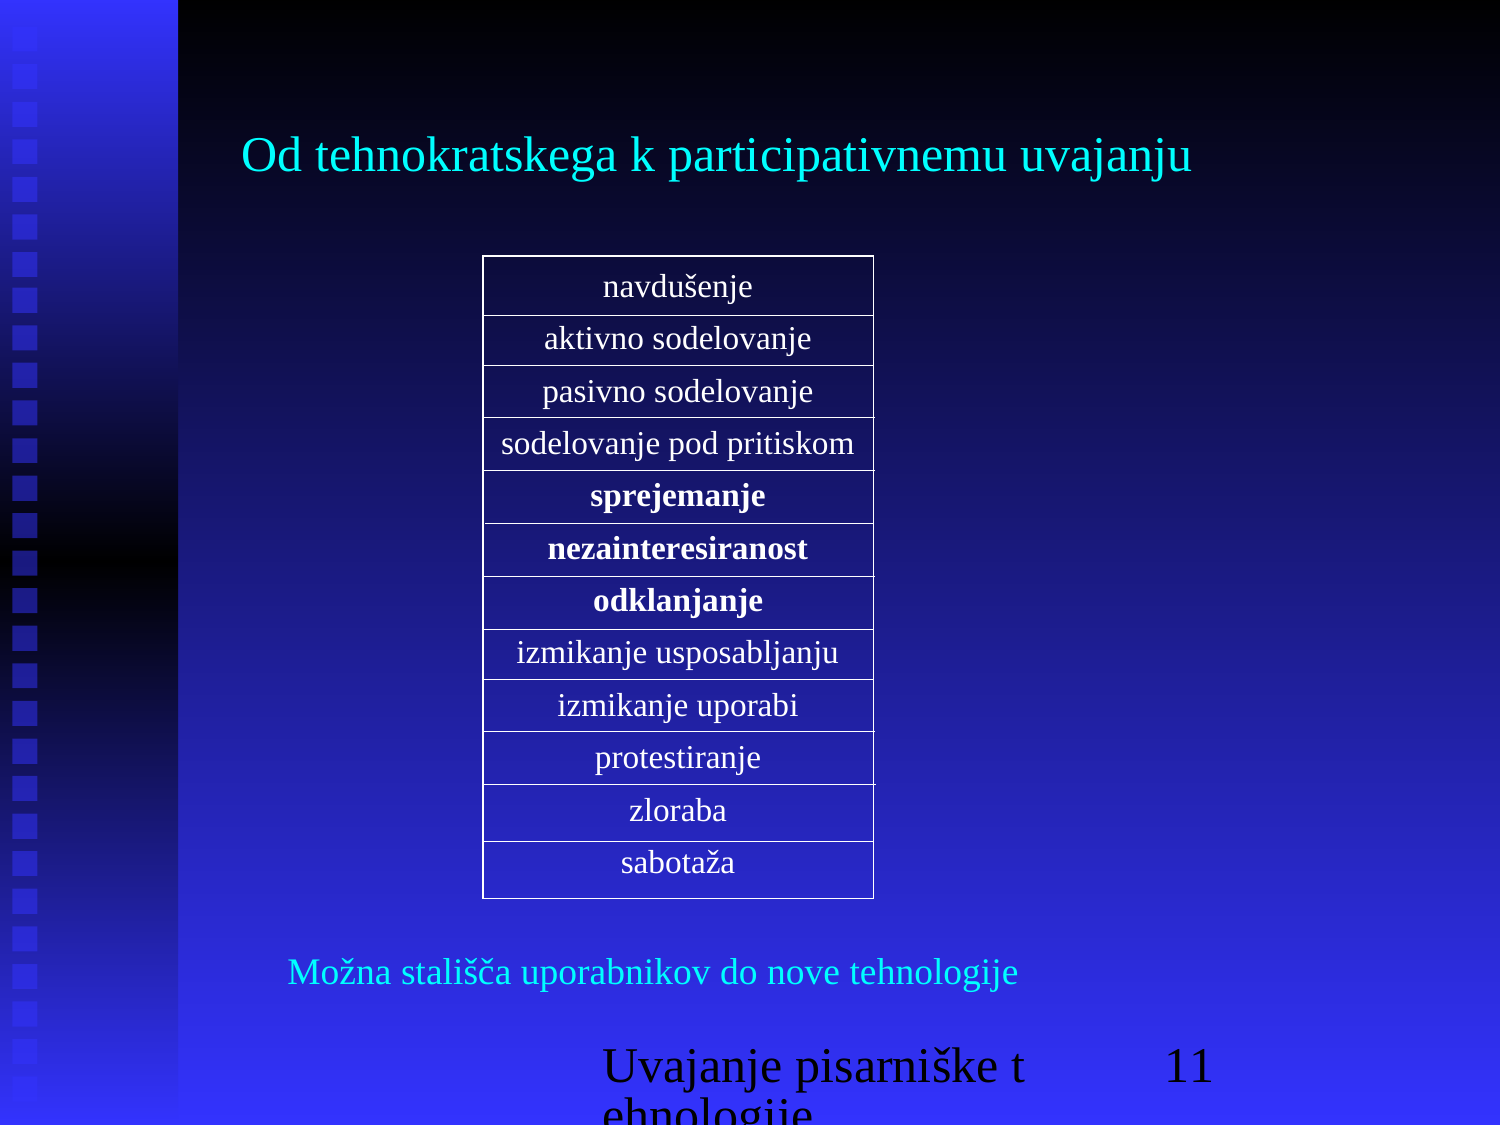

Od tehnokratskega k participativnemu uvajanju
navdušenje
aktivno sodelovanje
pasivno sodelovanje
sodelovanje pod pritiskom
sprejemanje
nezainteresiranost
odklanjanje
izmikanje usposabljanju
izmikanje uporabi
protestiranje
zloraba
sabotaža
Možna stališča uporabnikov do nove tehnologije
Uvajanje pisarniške tehnologije
11